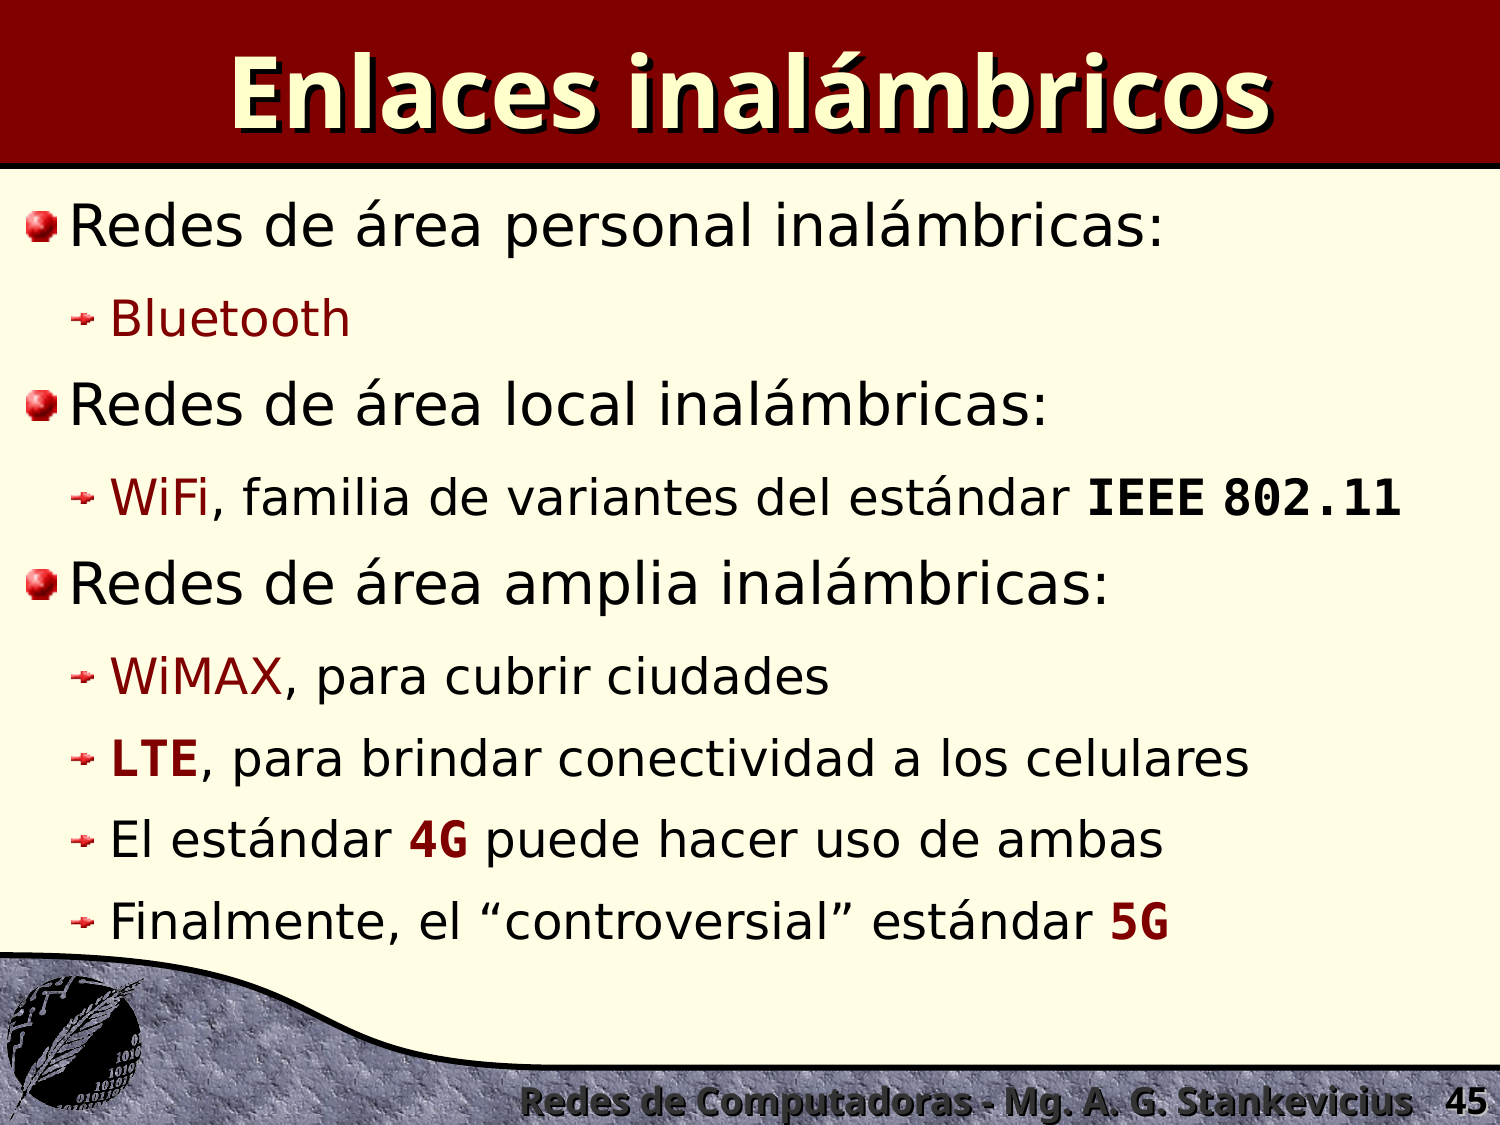

# Enlaces inalámbricos
Redes de área personal inalámbricas:
Bluetooth
Redes de área local inalámbricas:
WiFi, familia de variantes del estándar IEEE 802.11
Redes de área amplia inalámbricas:
WiMAX, para cubrir ciudades
LTE, para brindar conectividad a los celulares
El estándar 4G puede hacer uso de ambas
Finalmente, el “controversial” estándar 5G
45